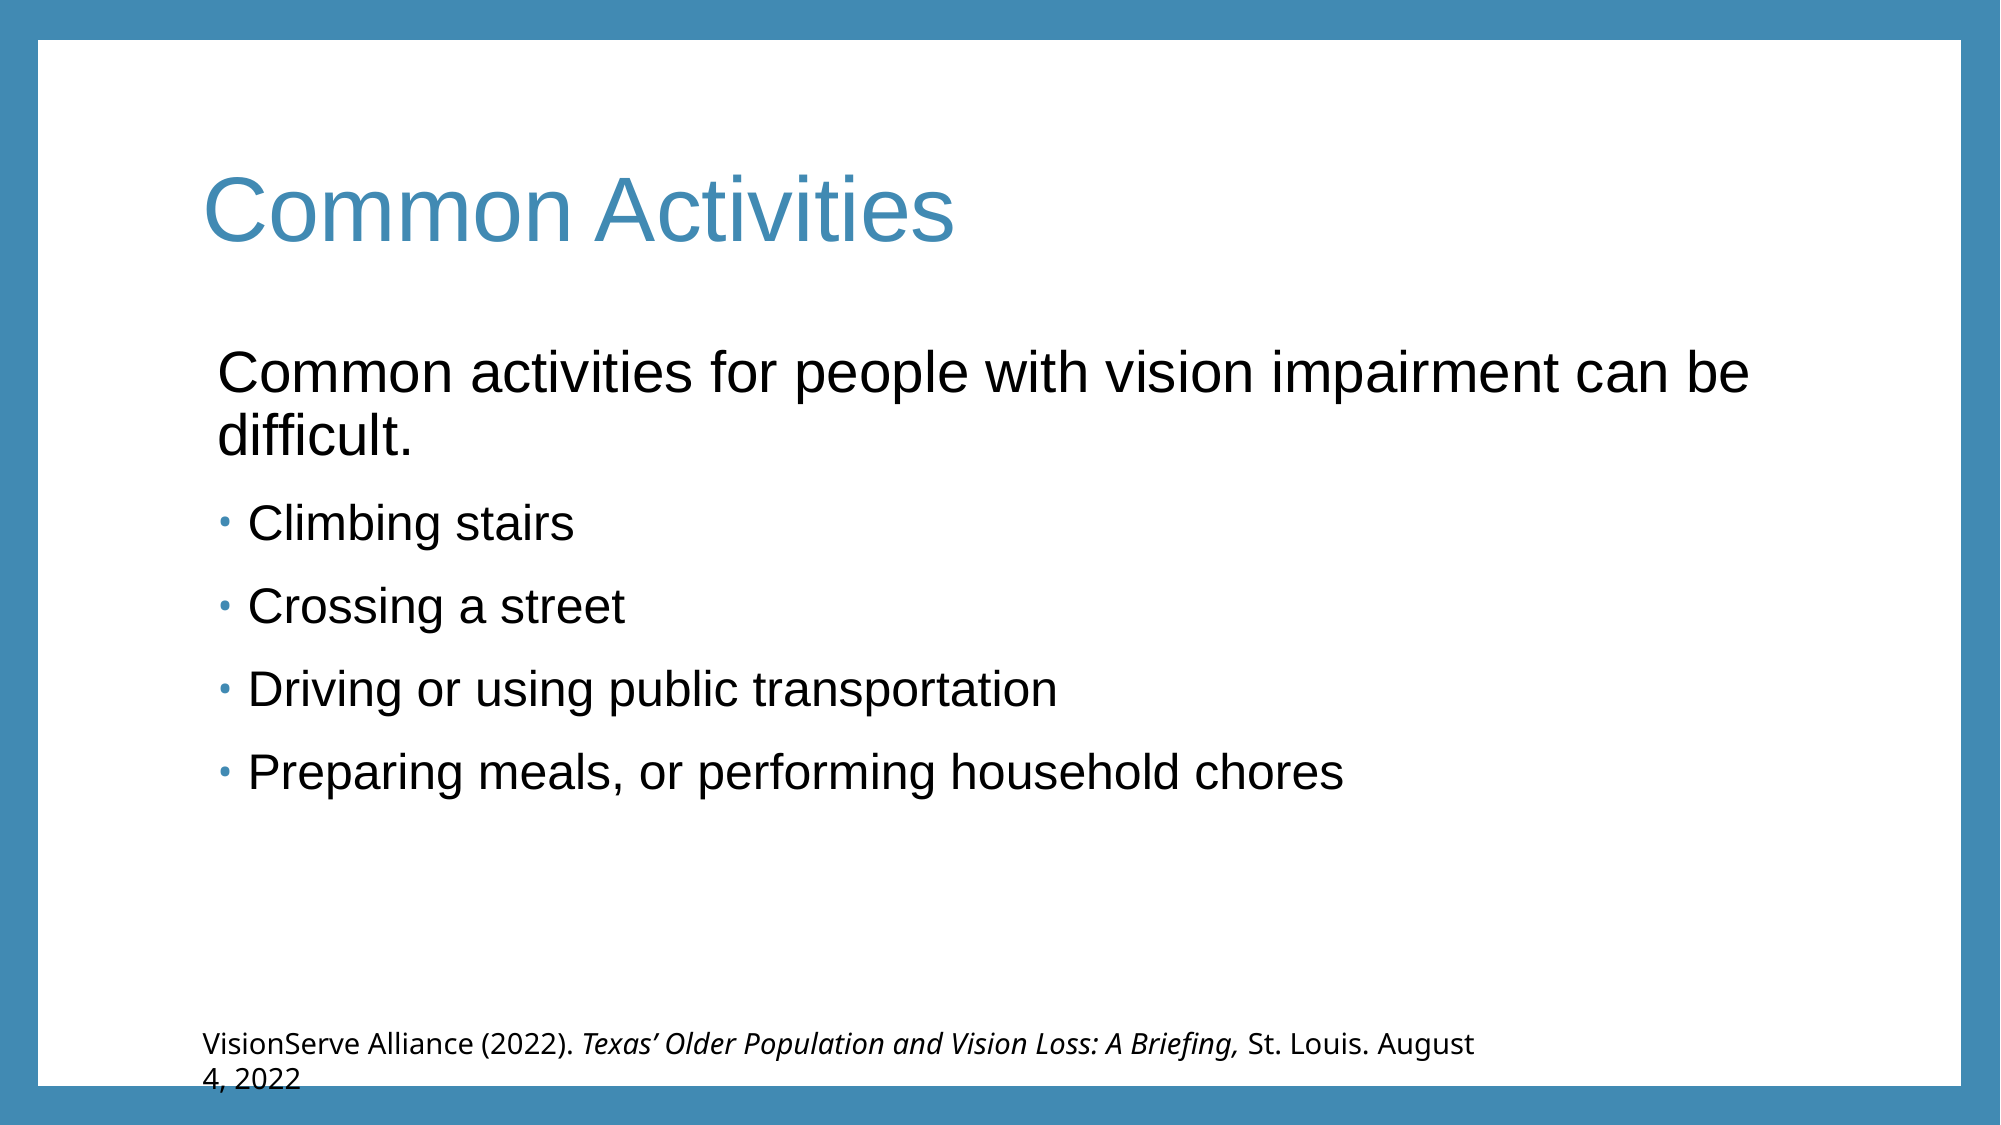

# Common Activities
Common activities for people with vision impairment can be difficult.
Climbing stairs
Crossing a street
Driving or using public transportation
Preparing meals, or performing household chores
VisionServe Alliance (2022). Texas’ Older Population and Vision Loss: A Briefing, St. Louis. August 4, 2022